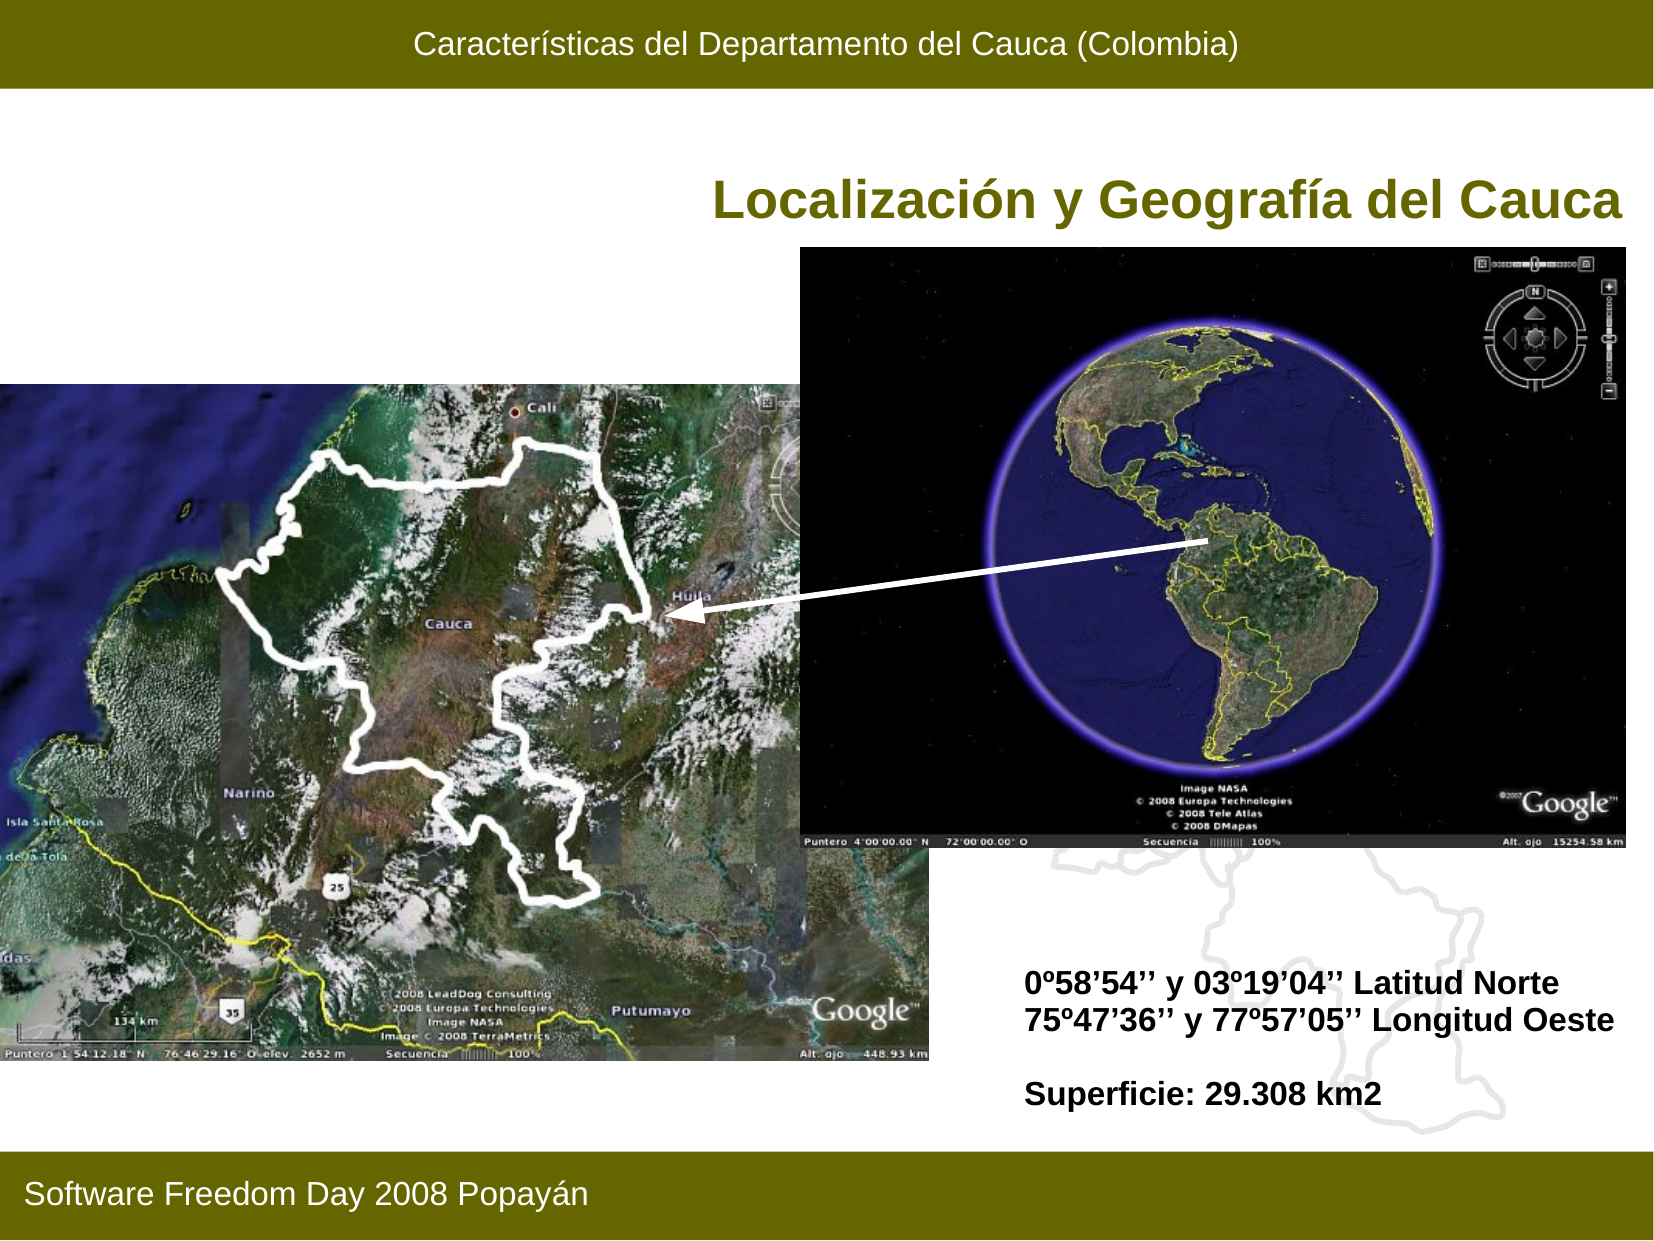

# Localización y Geografía del Cauca
0º58’54’’ y 03º19’04’’ Latitud Norte
75º47’36’’ y 77º57’05’’ Longitud Oeste
Superficie: 29.308 km2